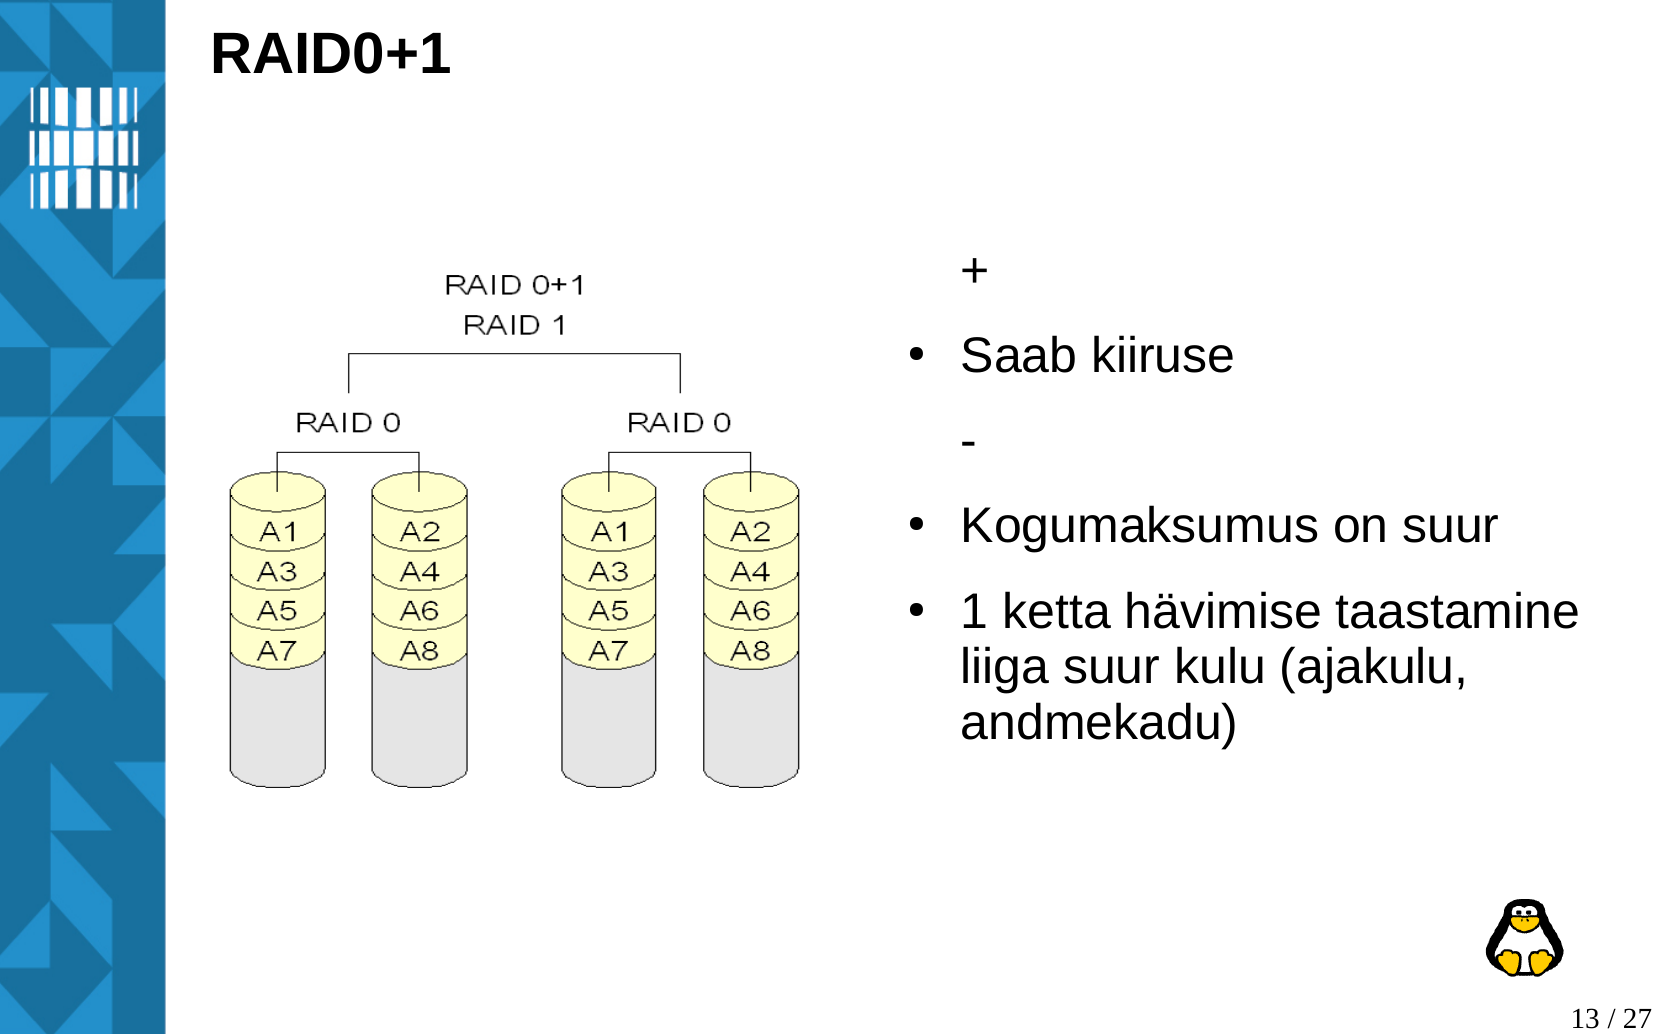

# RAID0+1
+
Saab kiiruse
-
Kogumaksumus on suur
1 ketta hävimise taastamine liiga suur kulu (ajakulu, andmekadu)